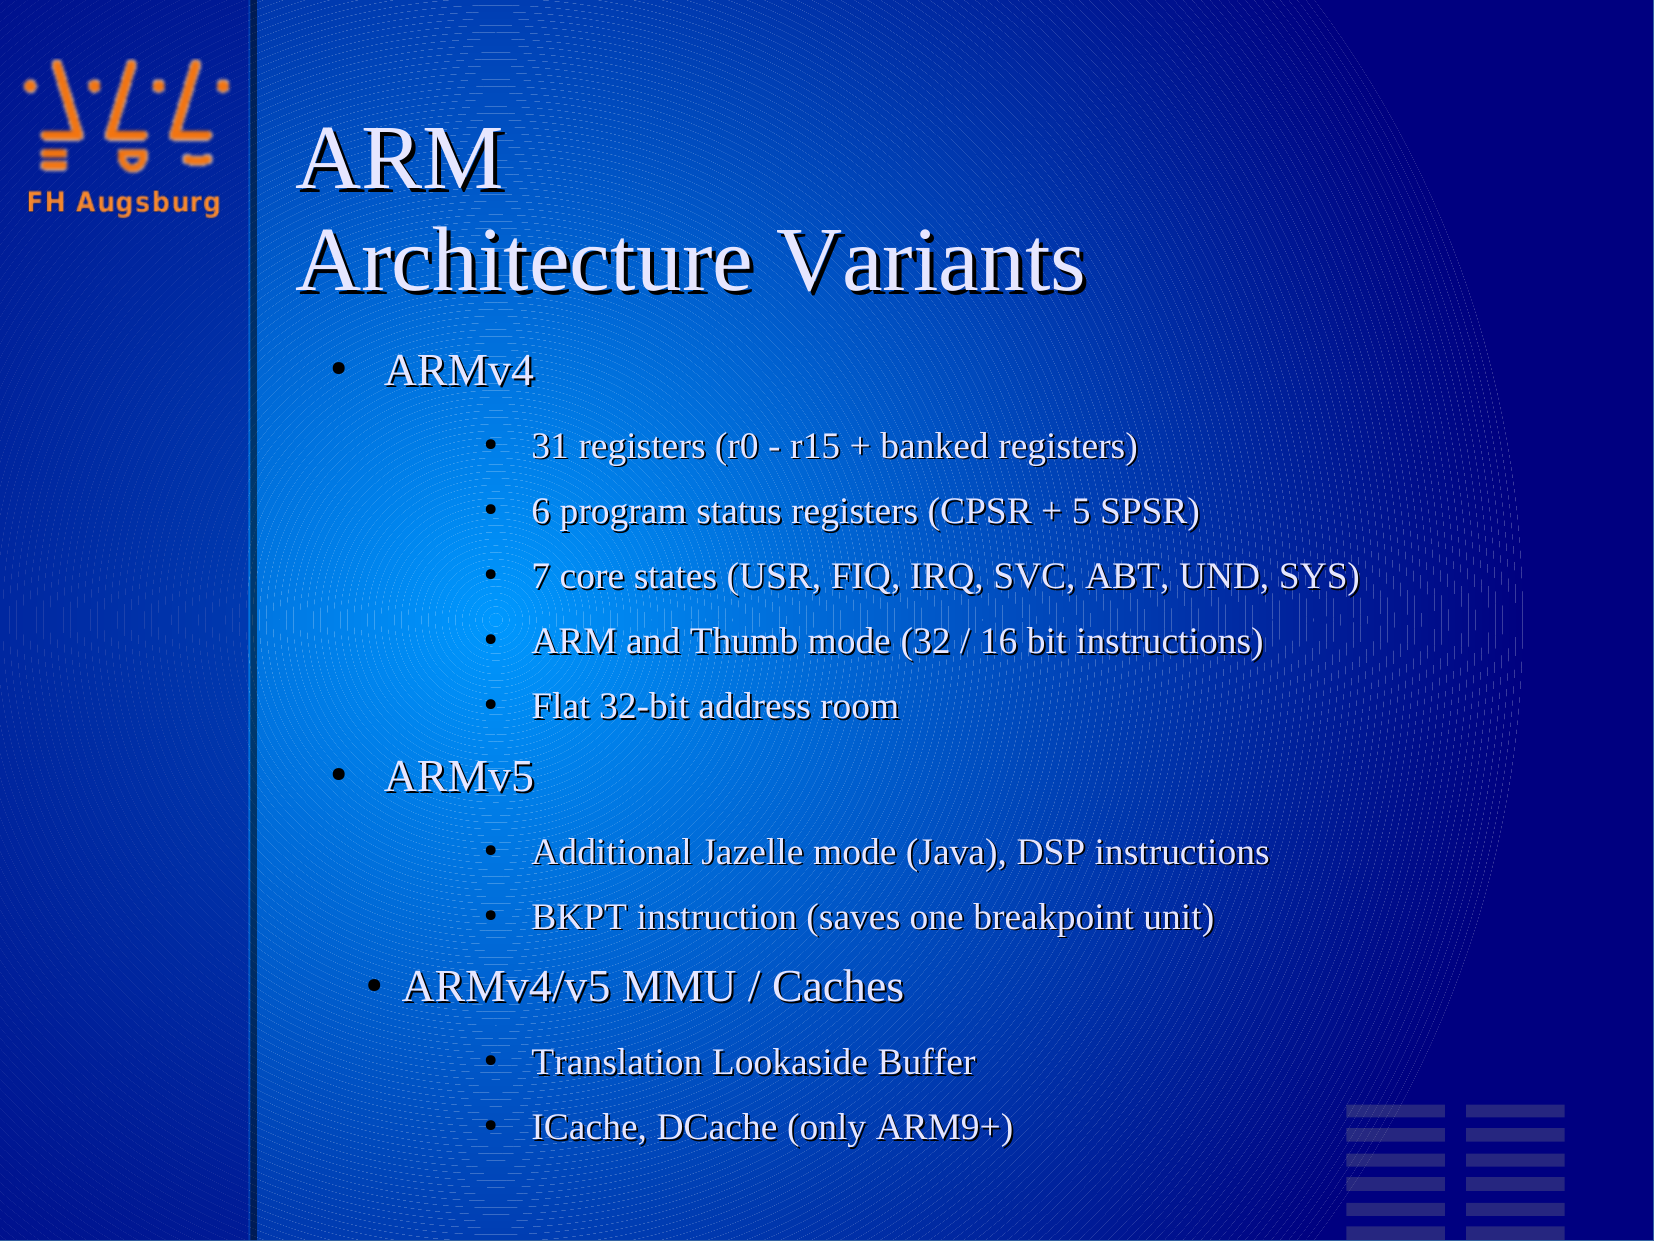

# ARM Architecture Variants
ARMv4
31 registers (r0 - r15 + banked registers)
6 program status registers (CPSR + 5 SPSR)
7 core states (USR, FIQ, IRQ, SVC, ABT, UND, SYS)
ARM and Thumb mode (32 / 16 bit instructions)
Flat 32-bit address room
ARMv5
Additional Jazelle mode (Java), DSP instructions
BKPT instruction (saves one breakpoint unit)
ARMv4/v5 MMU / Caches
Translation Lookaside Buffer
ICache, DCache (only ARM9+)